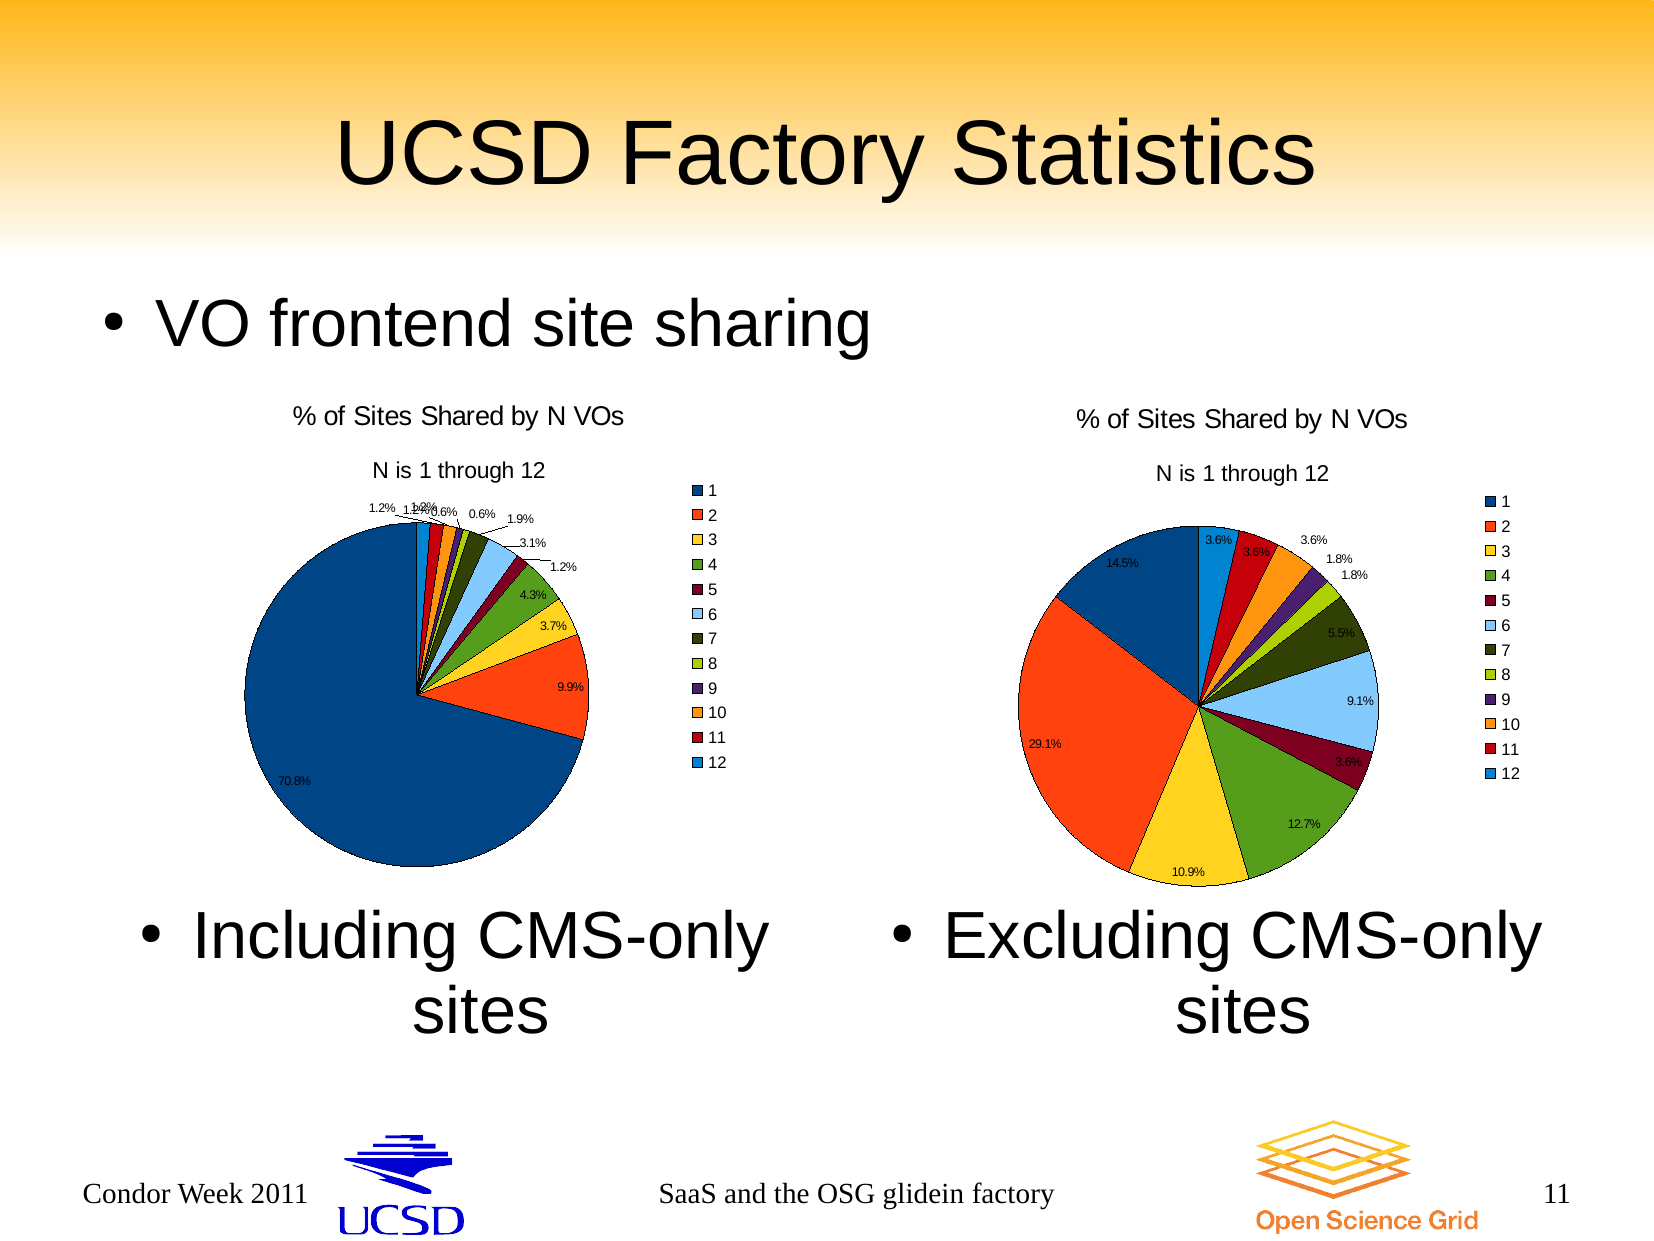

# UCSD Factory Statistics
VO frontend site sharing
### Chart: % of Sites Shared by N VOs
N is 1 through 12
| Category | percent |
|---|---|
| 1 | 0.708074534161491 |
| 2 | 0.0993788819875776 |
| 3 | 0.0372670807453416 |
| 4 | 0.0434782608695652 |
| 5 | 0.0124223602484472 |
| 6 | 0.031055900621118 |
| 7 | 0.0186335403726708 |
| 8 | 0.0062111801242236 |
| 9 | 0.0062111801242236 |
| 10 | 0.0124223602484472 |
| 11 | 0.0124223602484472 |
| 12 | 0.0124223602484472 |
### Chart: % of Sites Shared by N VOs
N is 1 through 12
| Category | percent |
|---|---|
| 1 | 0.145454545454545 |
| 2 | 0.290909090909091 |
| 3 | 0.109090909090909 |
| 4 | 0.127272727272727 |
| 5 | 0.0363636363636364 |
| 6 | 0.0909090909090909 |
| 7 | 0.0545454545454545 |
| 8 | 0.0181818181818182 |
| 9 | 0.0181818181818182 |
| 10 | 0.0363636363636364 |
| 11 | 0.0363636363636364 |
| 12 | 0.0363636363636364 |Including CMS-only sites
Excluding CMS-only sites
Condor Week 2011
SaaS and the OSG glidein factory
11